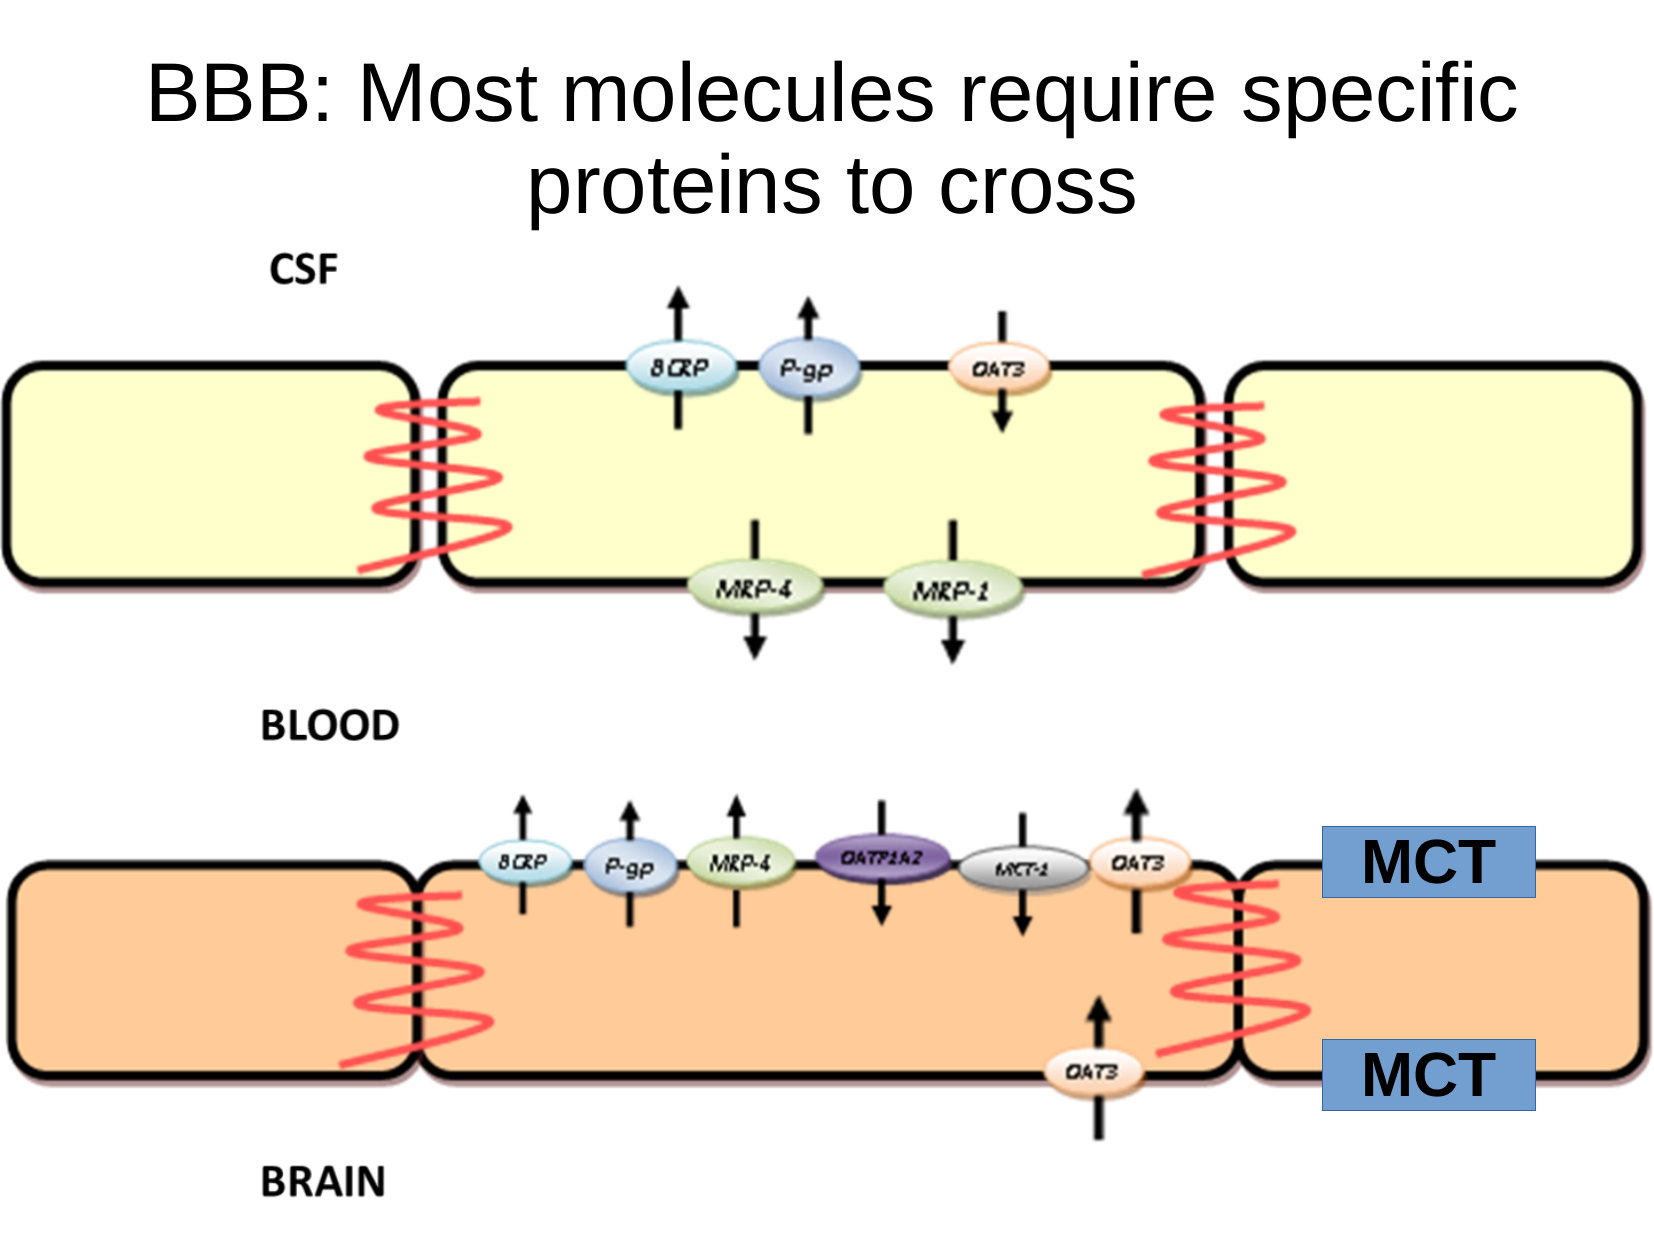

BBB: Most molecules require specific proteins to cross
MCT
MCT